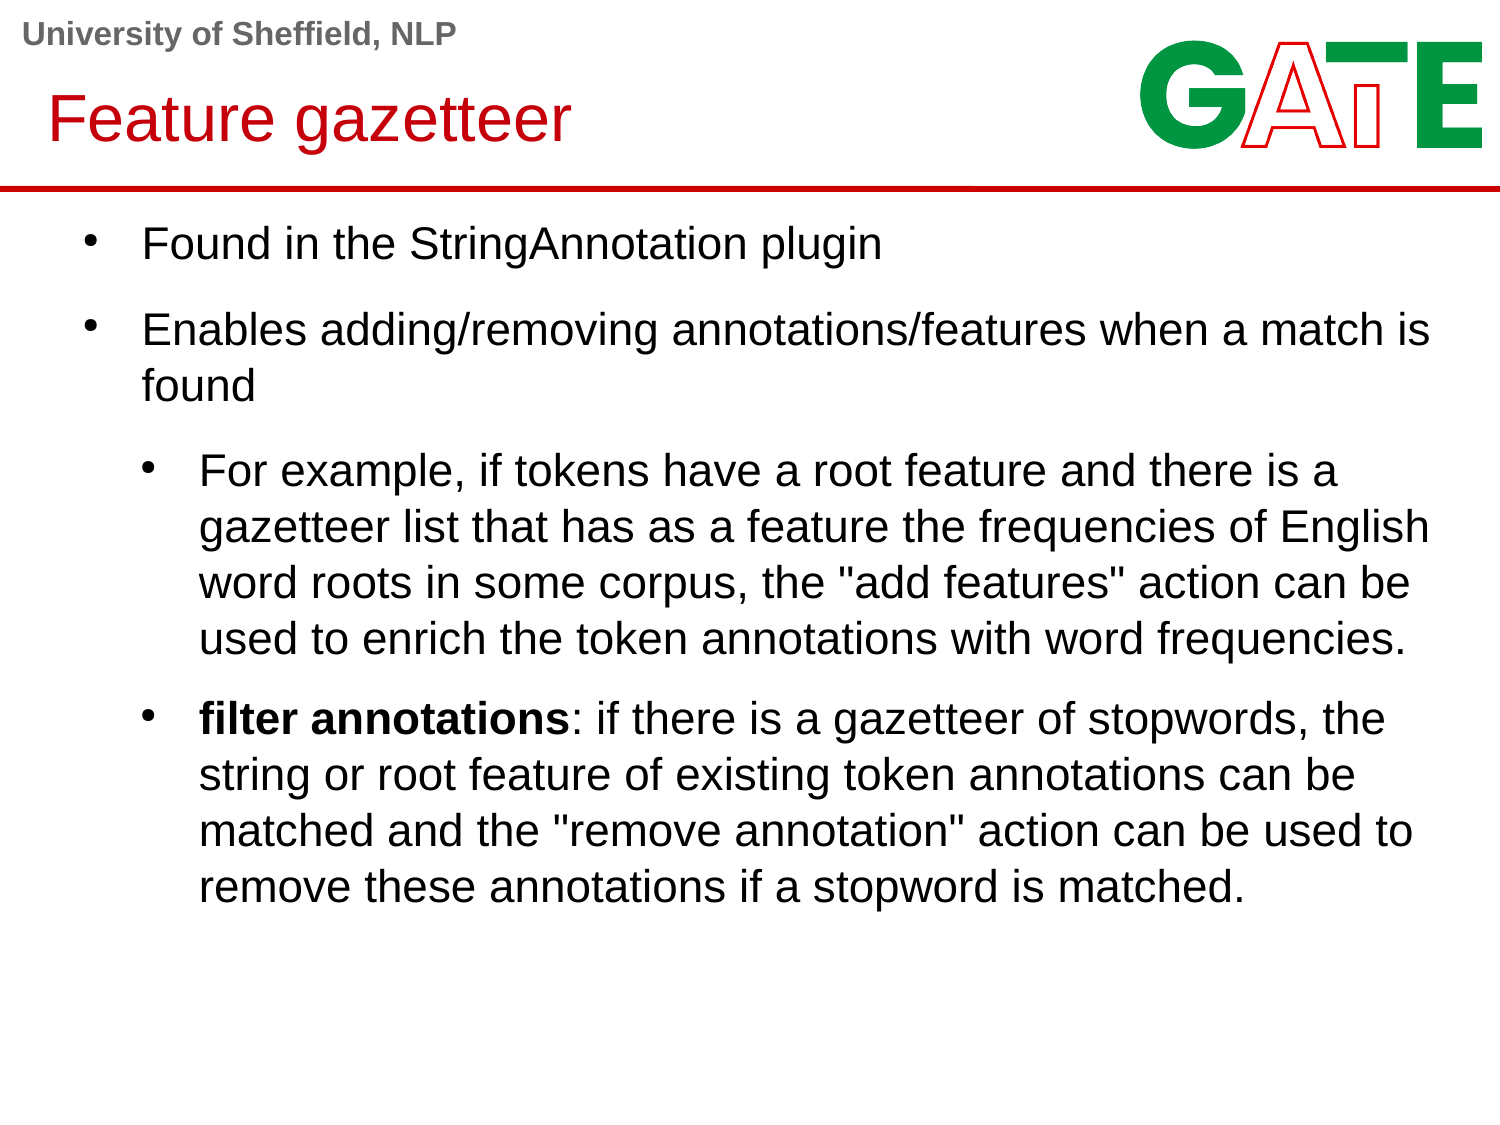

# Feature gazetteer
Found in the StringAnnotation plugin
Enables adding/removing annotations/features when a match is found
For example, if tokens have a root feature and there is a gazetteer list that has as a feature the frequencies of English word roots in some corpus, the "add features" action can be used to enrich the token annotations with word frequencies.
filter annotations: if there is a gazetteer of stopwords, the string or root feature of existing token annotations can be matched and the "remove annotation" action can be used to remove these annotations if a stopword is matched.